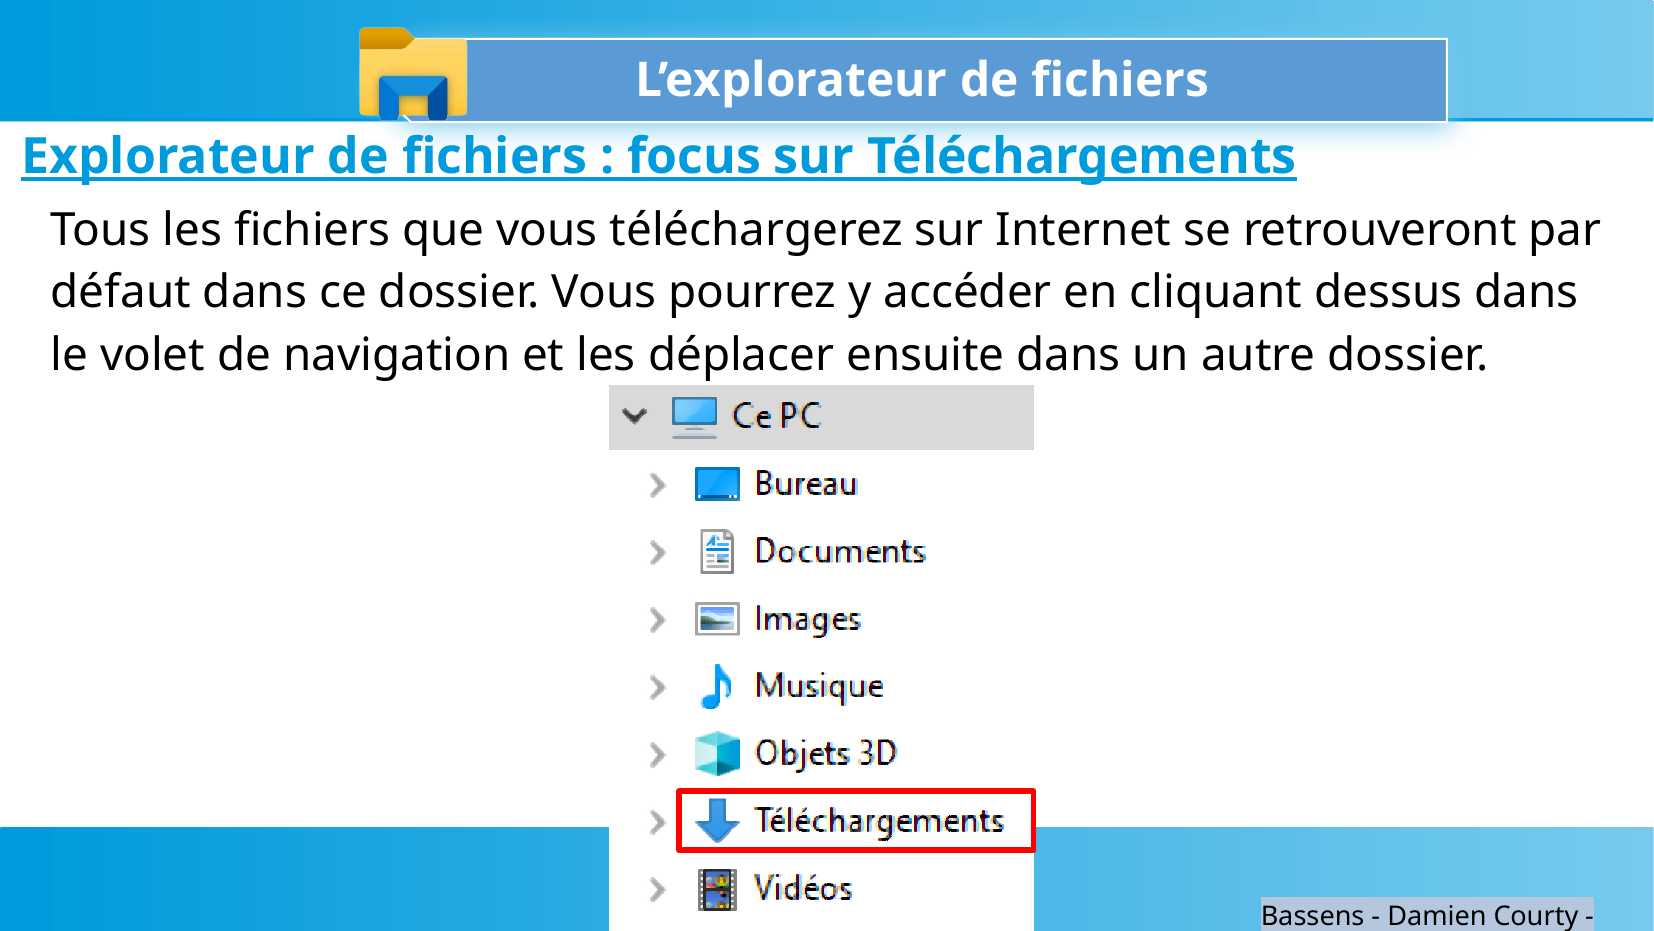

L’explorateur de fichiers
Explorateur de fichiers : focus sur Téléchargements
Tous les fichiers que vous téléchargerez sur Internet se retrouveront par défaut dans ce dossier. Vous pourrez y accéder en cliquant dessus dans le volet de navigation et les déplacer ensuite dans un autre dossier.
Bassens - Damien Courty - 2024